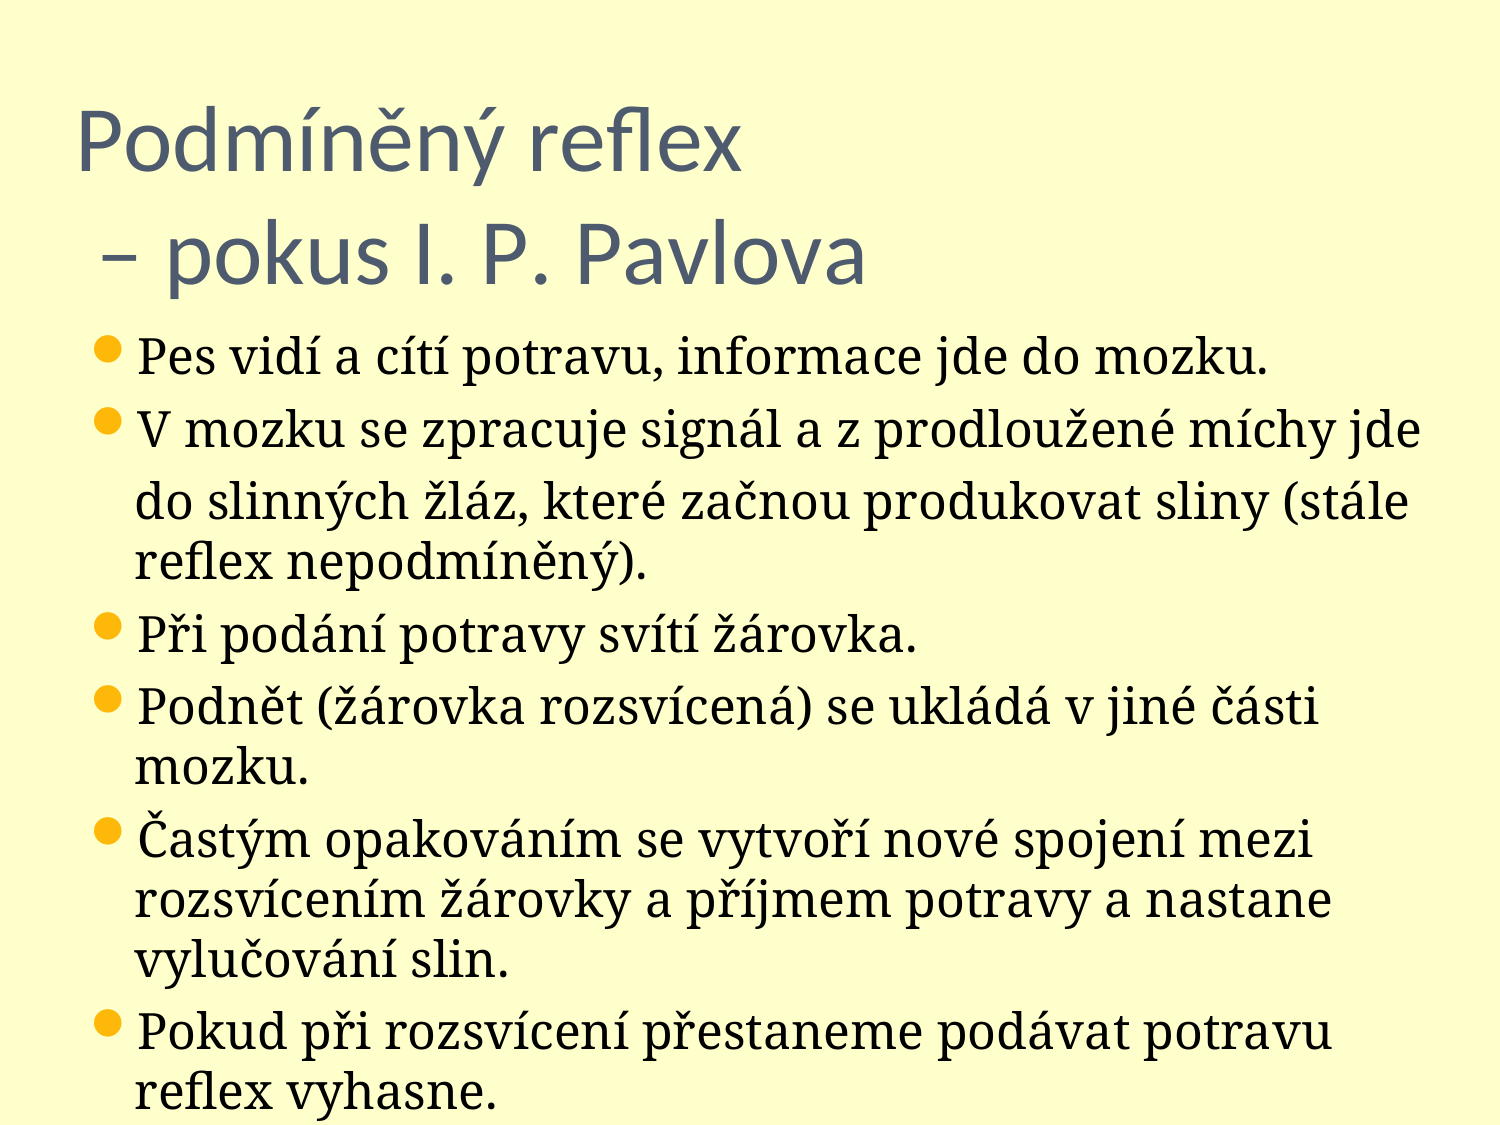

# Podmíněný reflex – pokus I. P. Pavlova
Pes vidí a cítí potravu, informace jde do mozku.
V mozku se zpracuje signál a z prodloužené míchy jde
	do slinných žláz, které začnou produkovat sliny (stále reflex nepodmíněný).
Při podání potravy svítí žárovka.
Podnět (žárovka rozsvícená) se ukládá v jiné části mozku.
Častým opakováním se vytvoří nové spojení mezi rozsvícením žárovky a příjmem potravy a nastane vylučování slin.
Pokud při rozsvícení přestaneme podávat potravu reflex vyhasne.